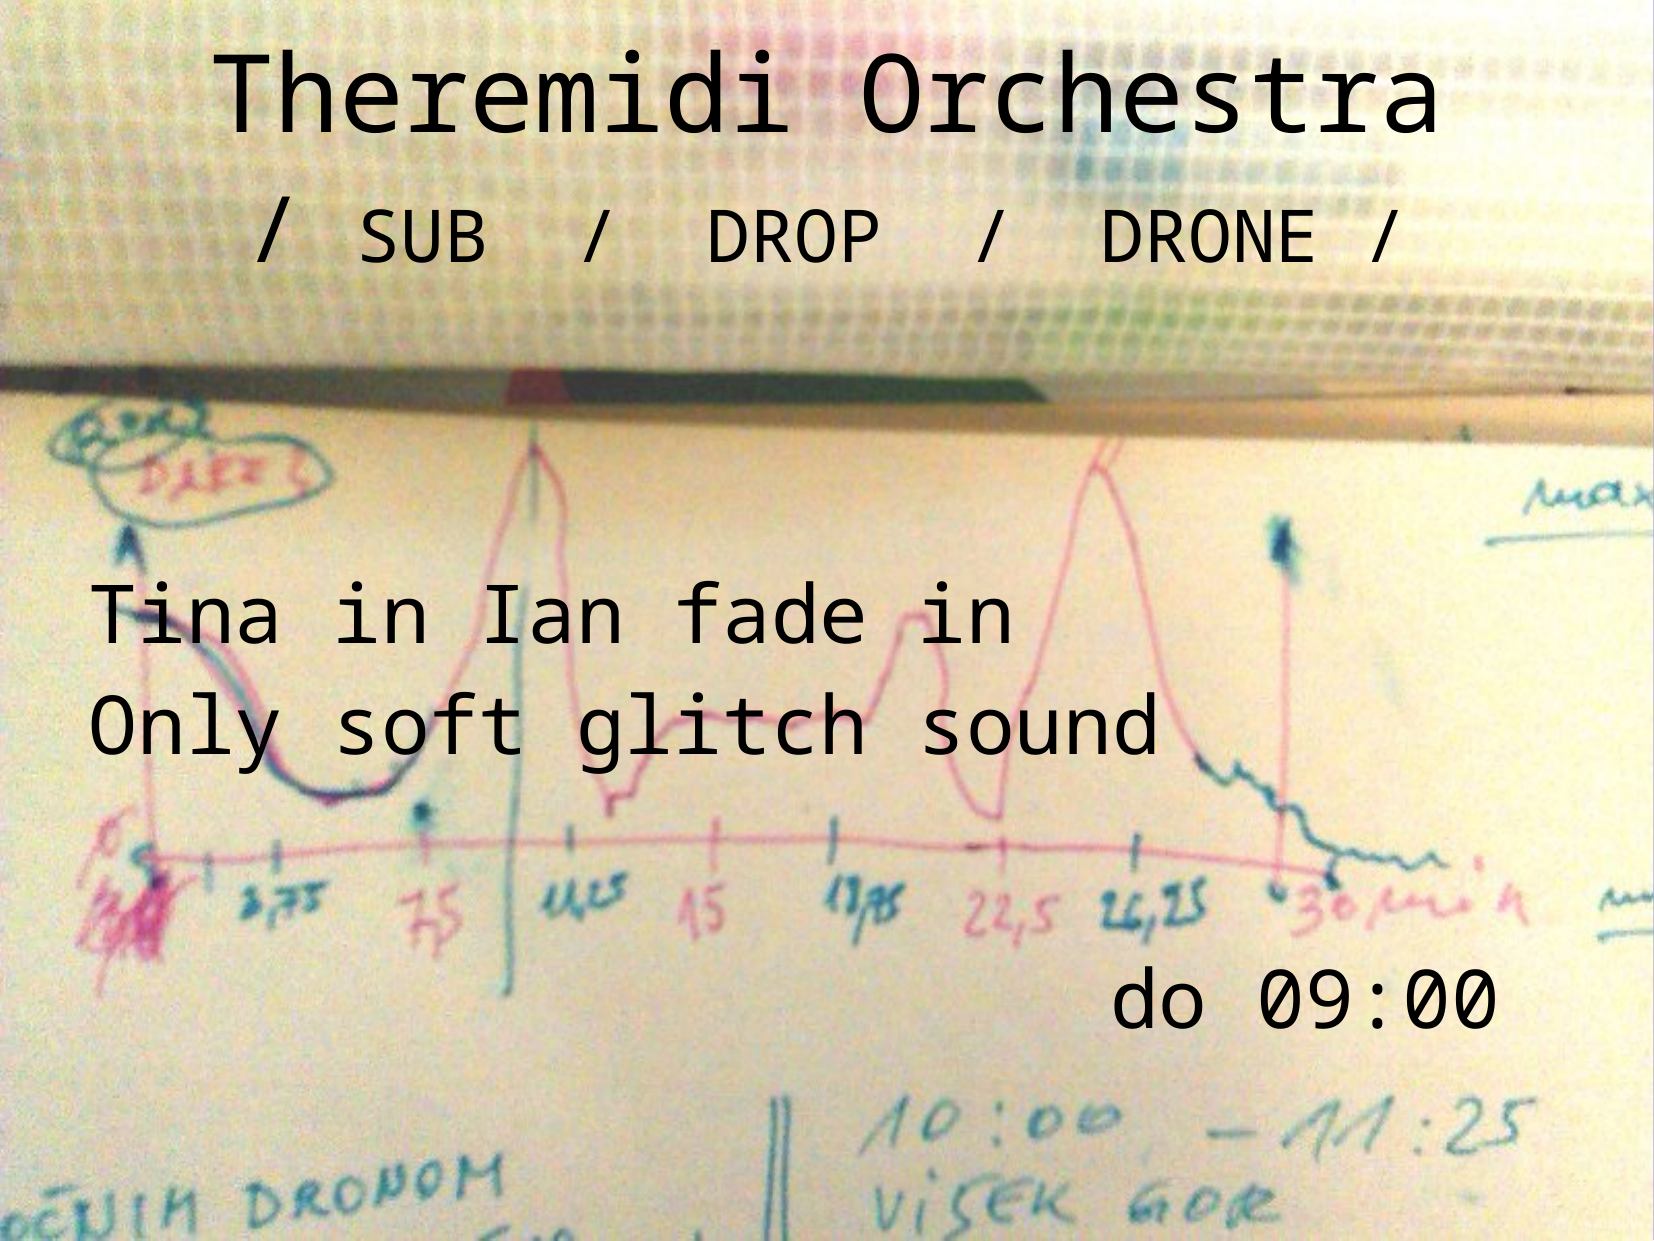

# Theremidi Orchestra / SUB / DROP / DRONE /
Tina in Ian fade in
Only soft glitch sound
do 09:00